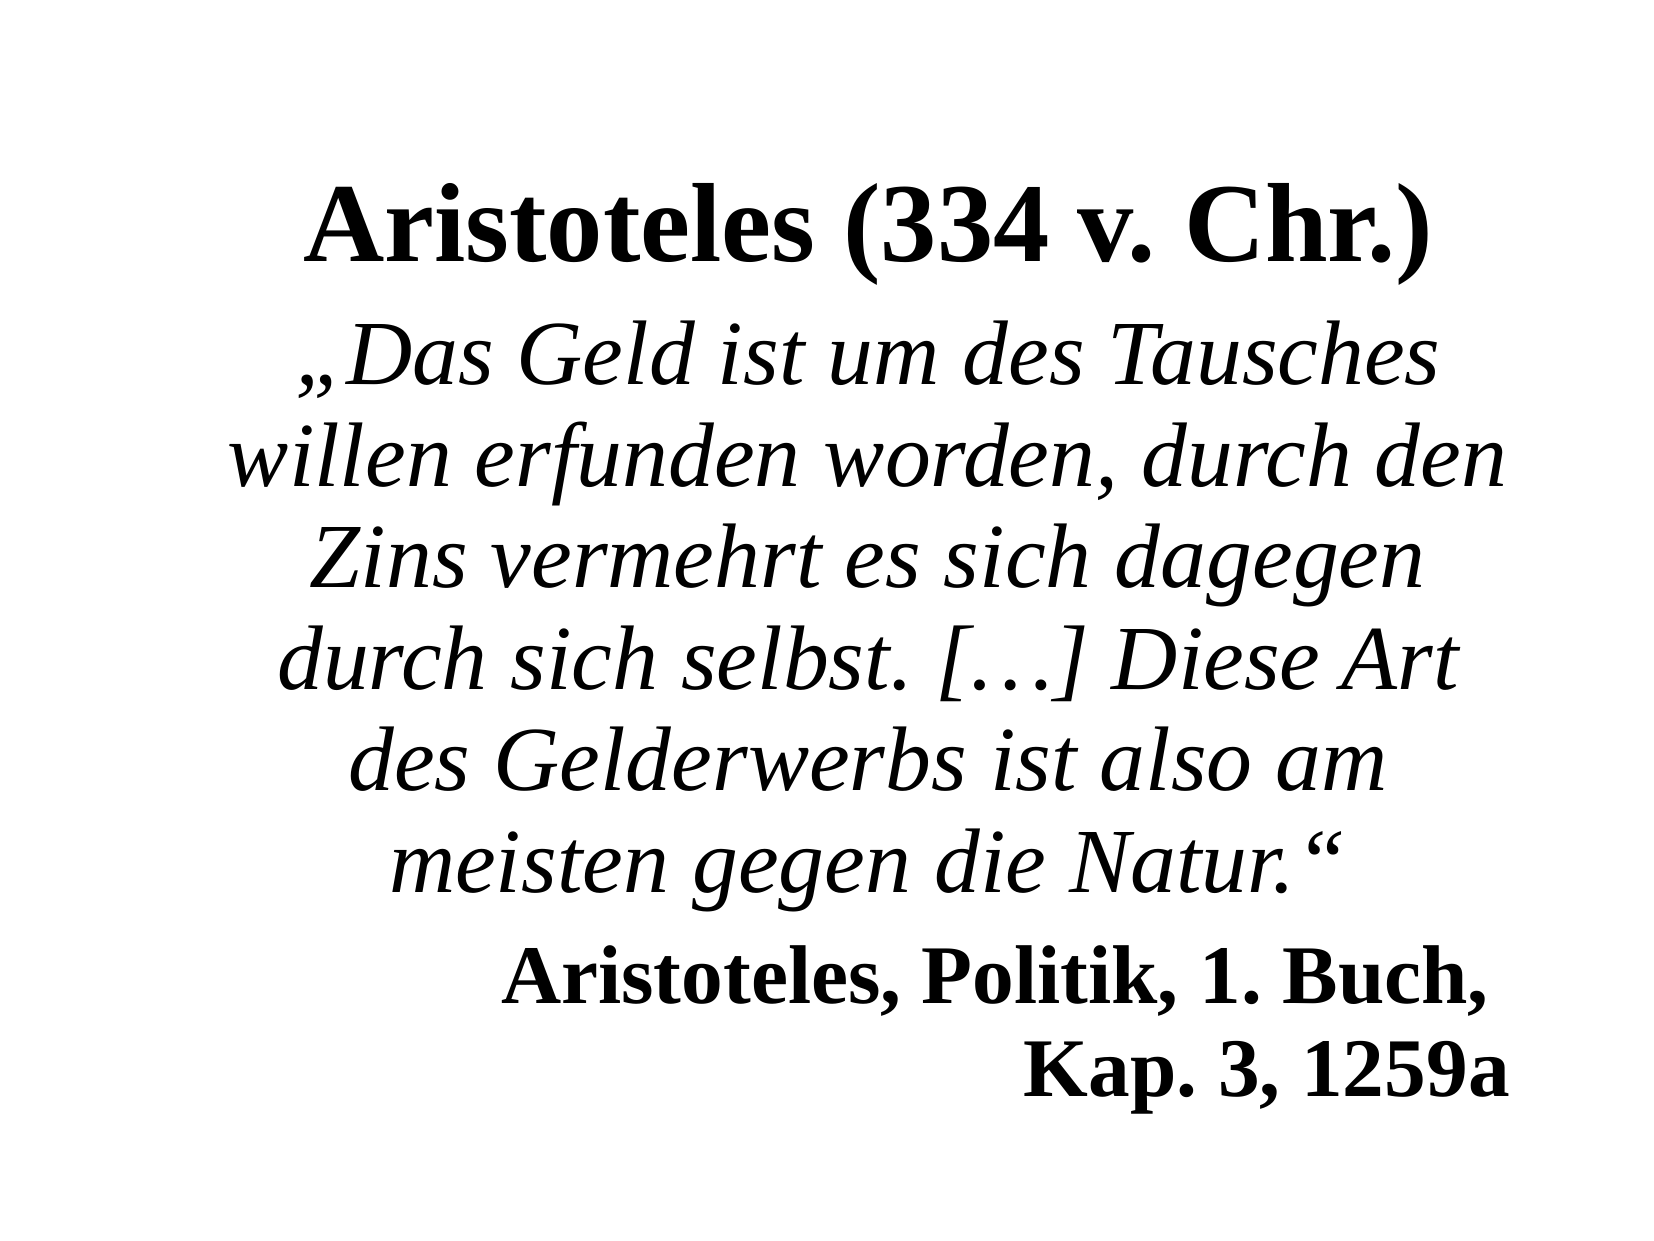

Aristoteles (334 v. Chr.)
„Das Geld ist um des Tausches willen erfunden worden, durch den Zins vermehrt es sich dagegen durch sich selbst. […] Diese Art des Gelderwerbs ist also am meisten gegen die Natur.“
Aristoteles, Politik, 1. Buch,
Kap. 3, 1259a